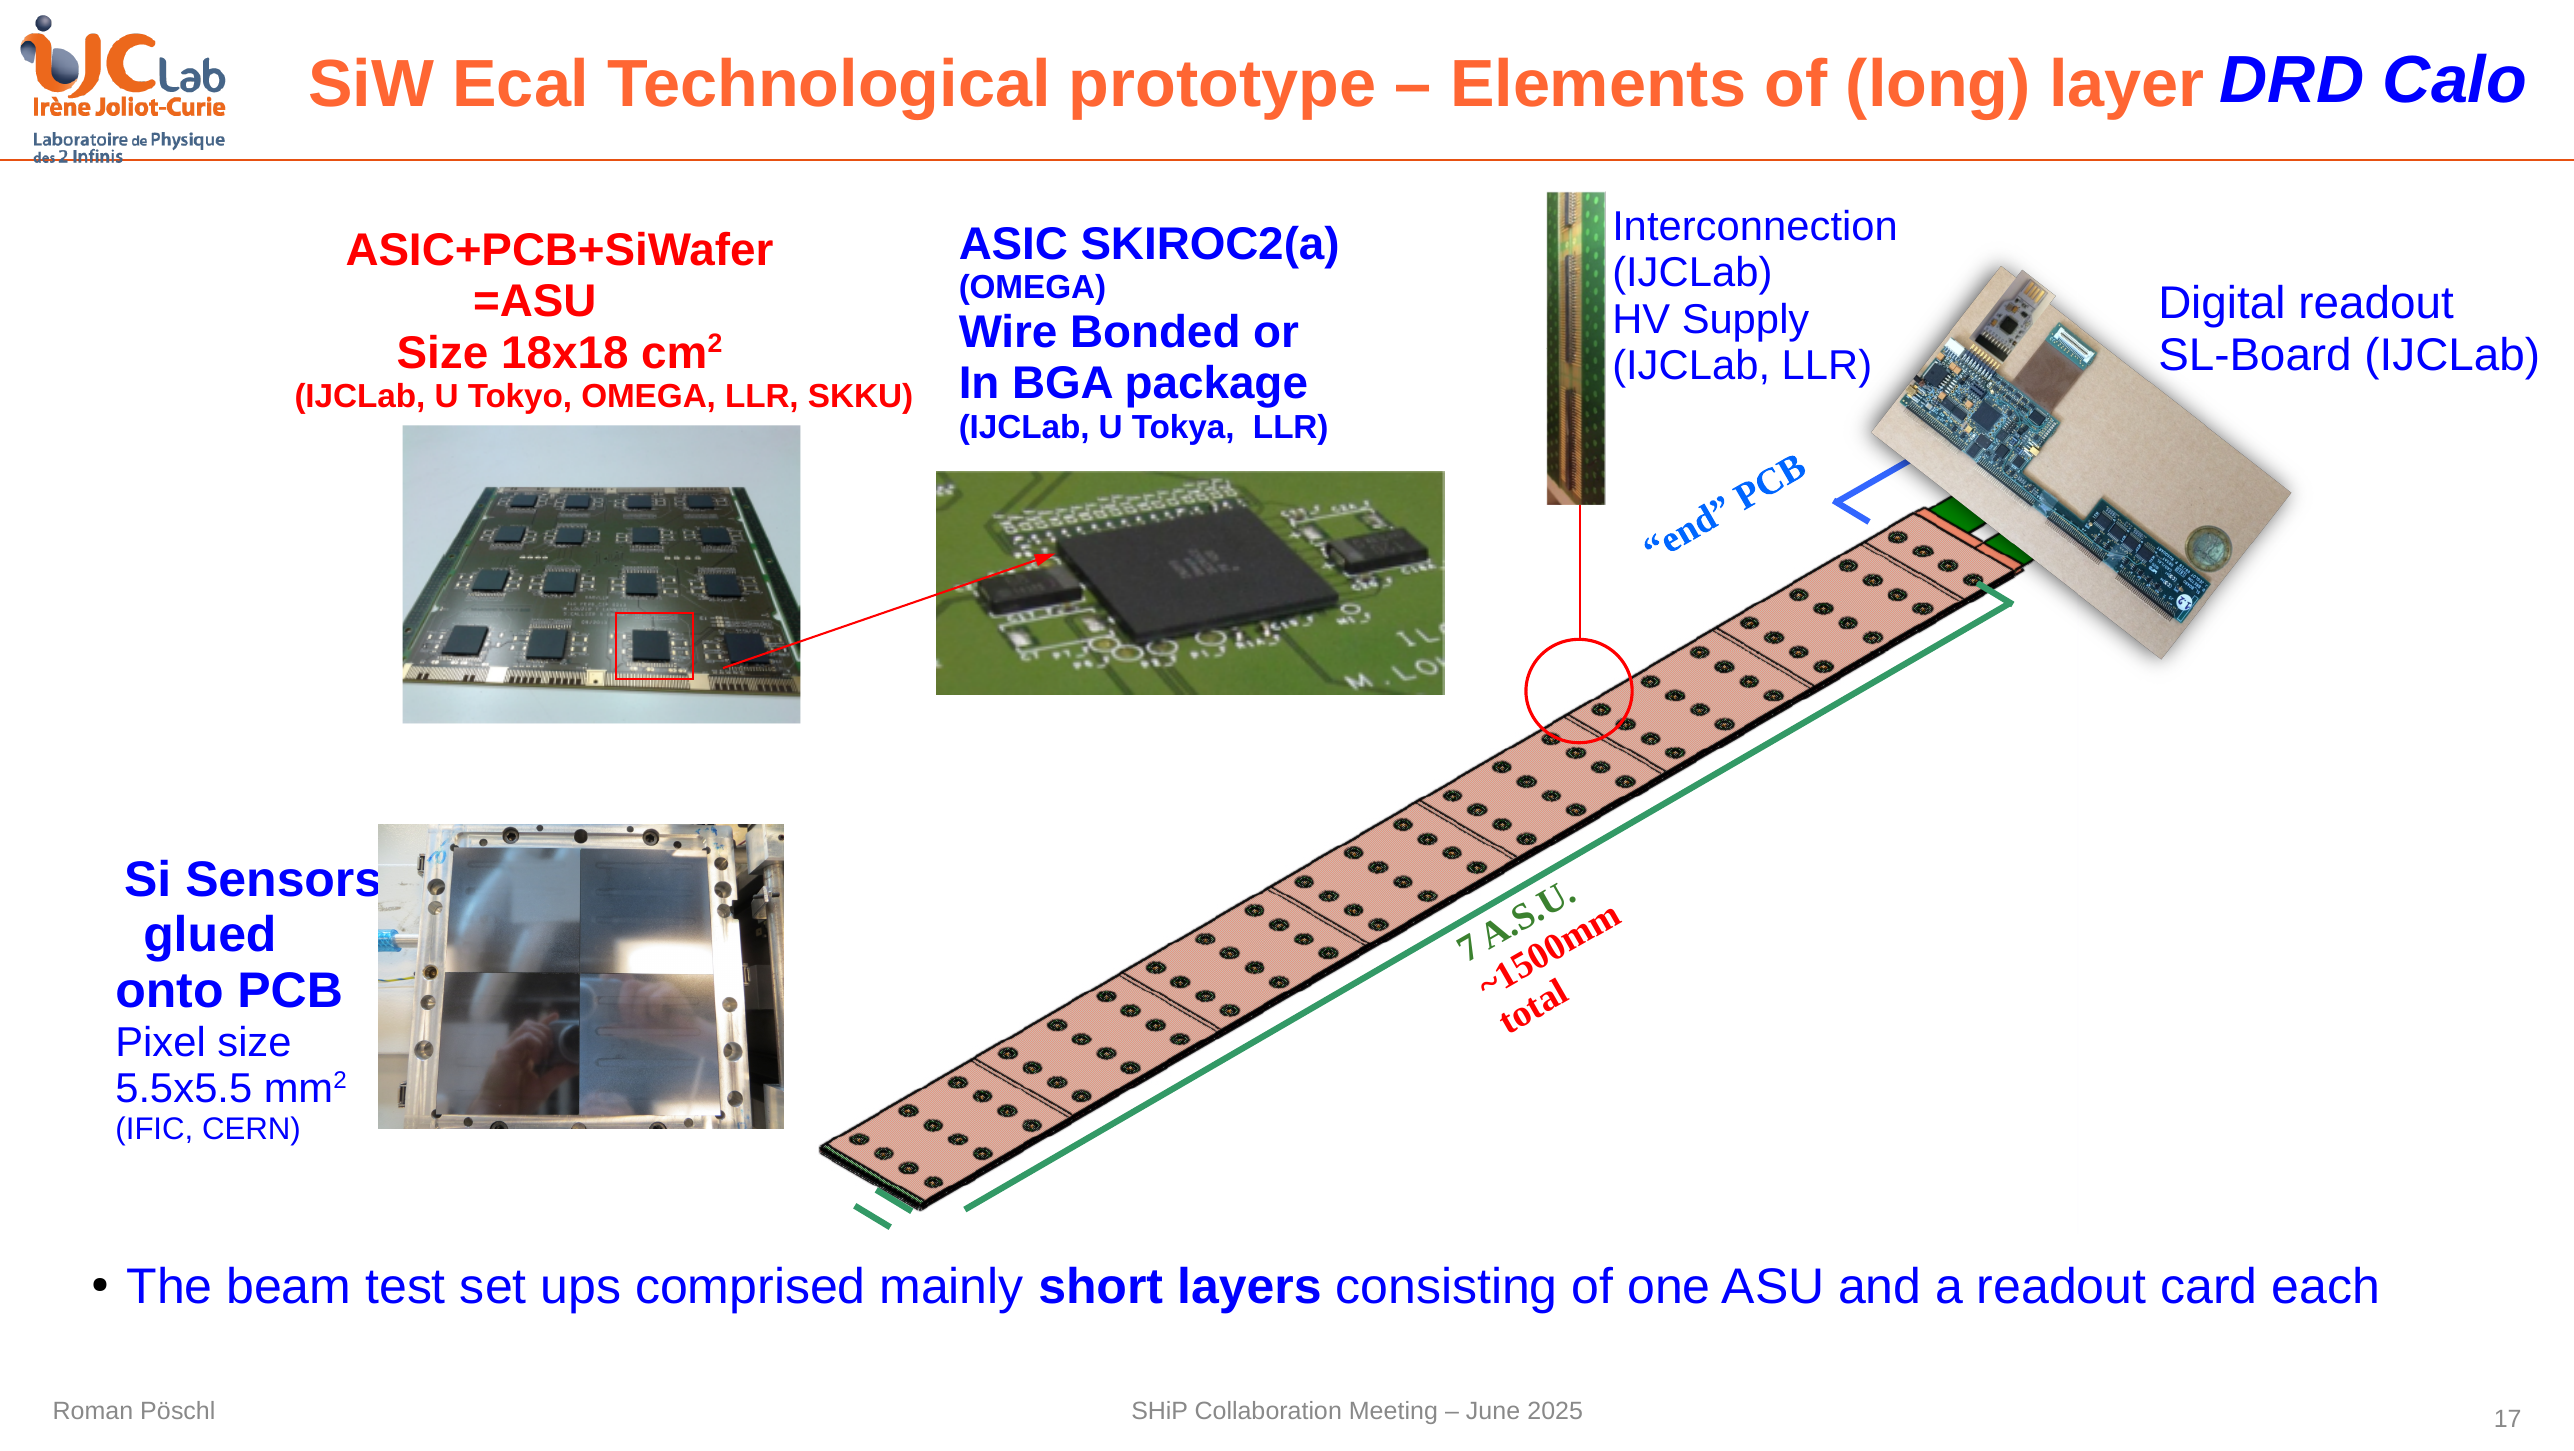

# SiW Ecal Technological prototype – Elements of (long) layer
Interconnection
(IJCLab)
HV Supply
(IJCLab, LLR)
ASIC SKIROC2(a)
(OMEGA)
Wire Bonded or
In BGA package
(IJCLab, U Tokya, LLR)
 ASIC+PCB+SiWafer
 =ASU
 Size 18x18 cm2
(IJCLab, U Tokyo, OMEGA, LLR, SKKU)
Connection between 2 A.S.U.
Digital readout
SL-Board (IJCLab)
“end” PCB
 Si Sensors
 glued
onto PCB
Pixel size
5.5x5.5 mm2
(IFIC, CERN)
7 A.S.U.
~1500mm
total
The beam test set ups comprised mainly short layers consisting of one ASU and a readout card each